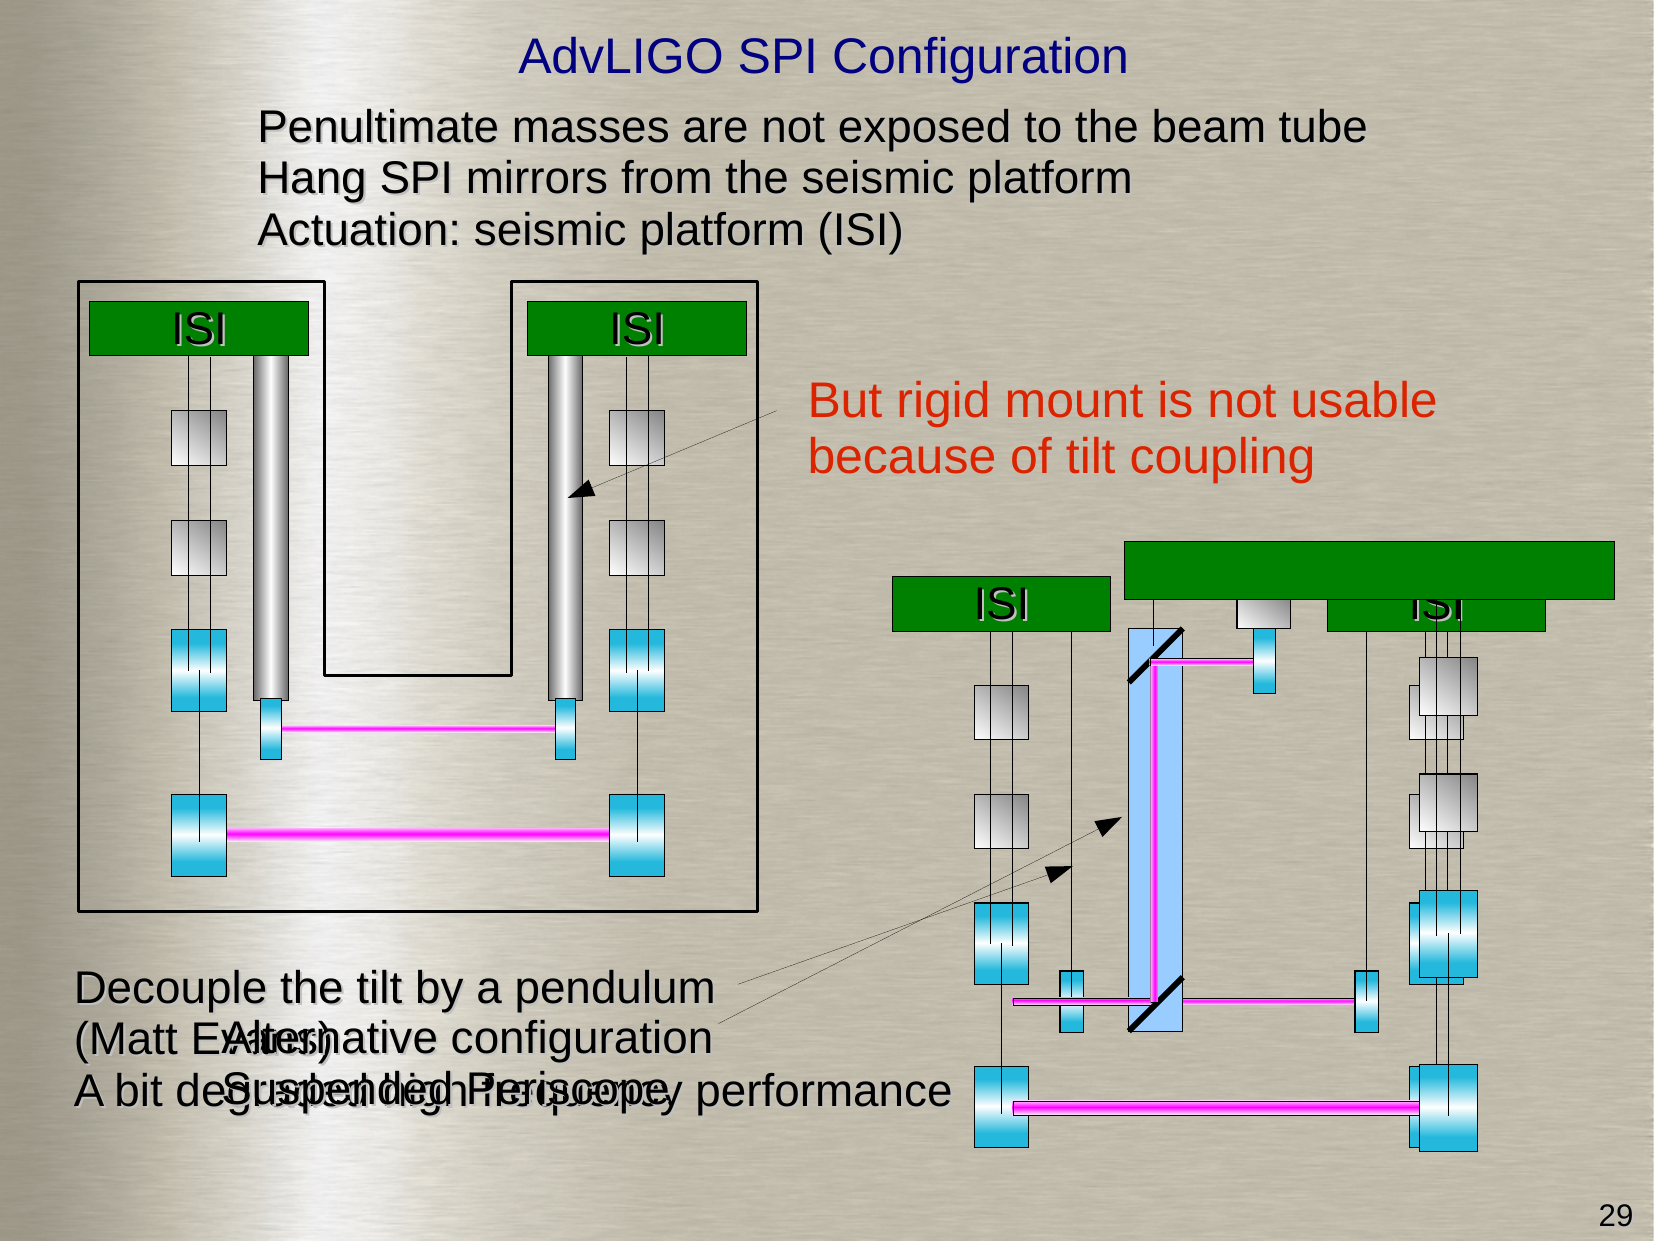

AdvLIGO SPI Configuration
 Penultimate masses are not exposed to the beam tube
 Hang SPI mirrors from the seismic platform
 Actuation: seismic platform (ISI)
ISI
ISI
But rigid mount is not usable
because of tilt coupling
Alternative configuration
Suspended Periscope
ISI
ISI
Decouple the tilt by a pendulum
(Matt Evans)
A bit degraded high frequency performance